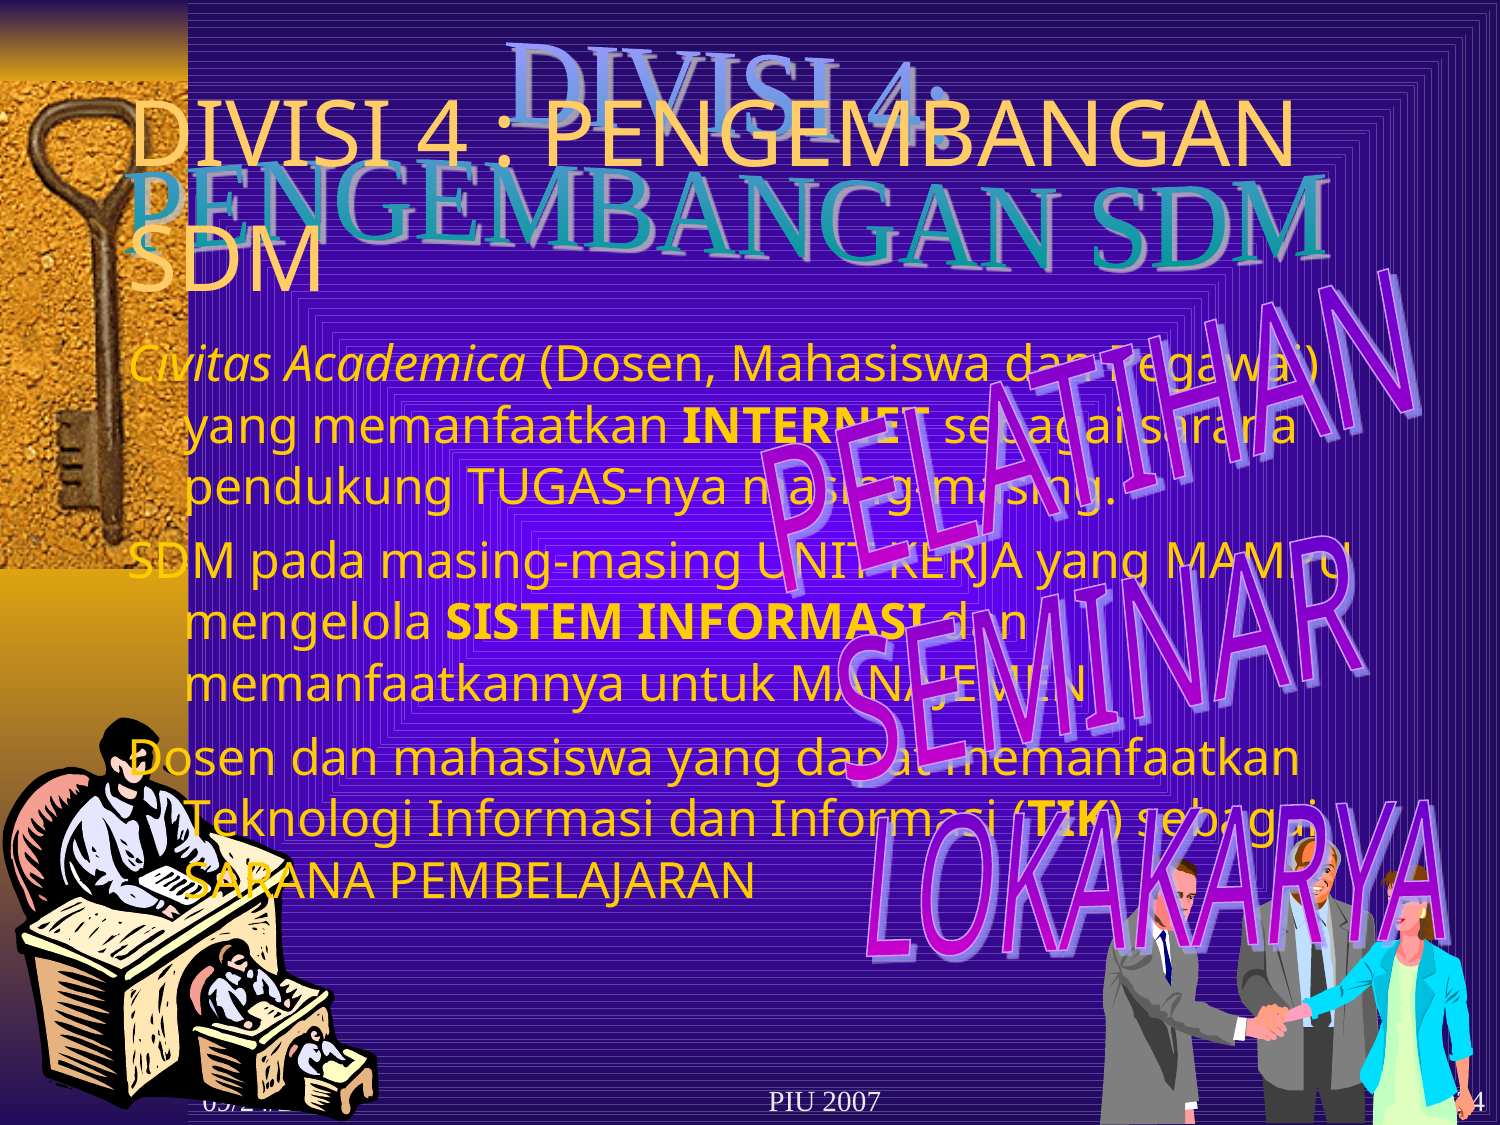

DIVISI 4:
PENGEMBANGAN SDM
# DIVISI 4 : PENGEMBANGAN SDM
Civitas Academica (Dosen, Mahasiswa dan Pegawai) yang memanfaatkan INTERNET sebagai sarana pendukung TUGAS-nya masing-masing.
SDM pada masing-masing UNIT KERJA yang MAMPU mengelola SISTEM INFORMASI dan memanfaatkannya untuk MANAJEMEN
Dosen dan mahasiswa yang dapat memanfaatkan Teknologi Informasi dan Informasi (TIK) sebagai SARANA PEMBELAJARAN
PELATIHAN
SEMINAR
LOKAKARYA
PIU 2007
24